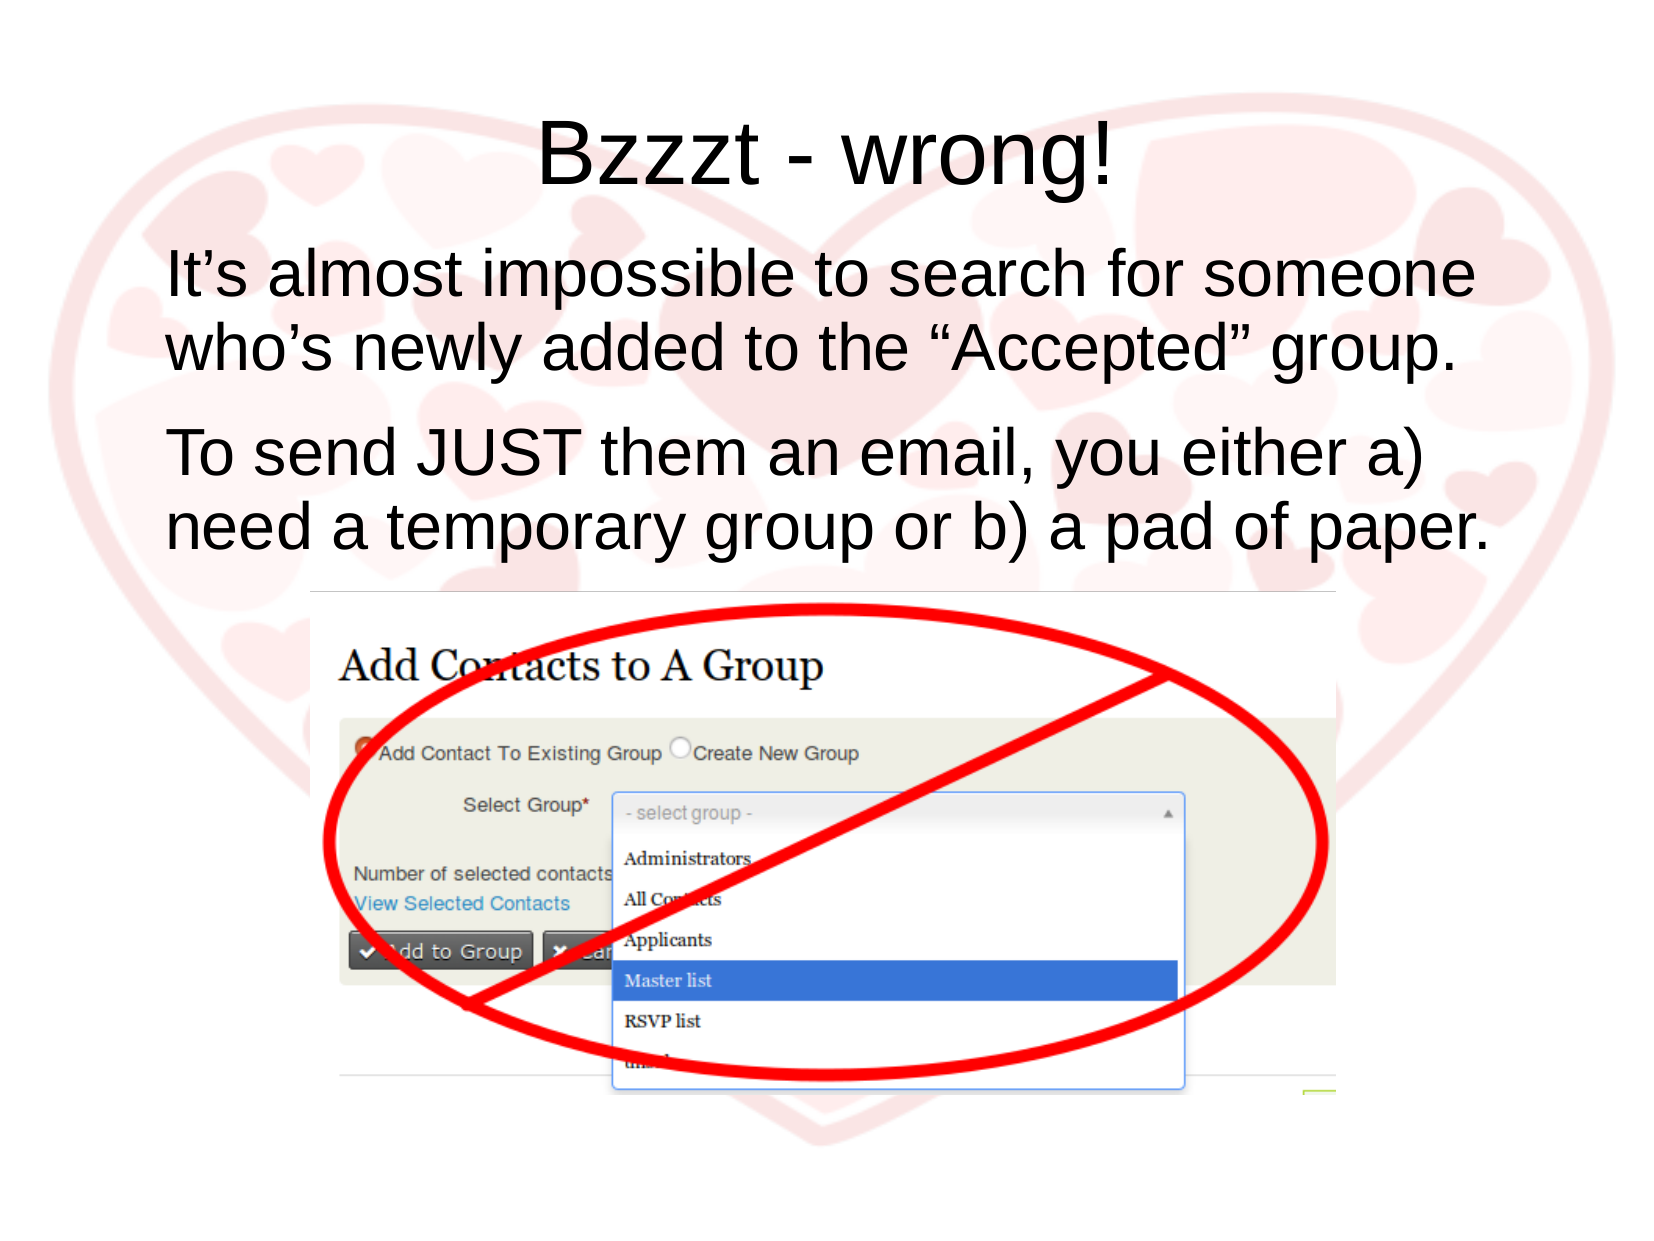

# Bzzzt - wrong!
It’s almost impossible to search for someone who’s newly added to the “Accepted” group.
To send JUST them an email, you either a) need a temporary group or b) a pad of paper.